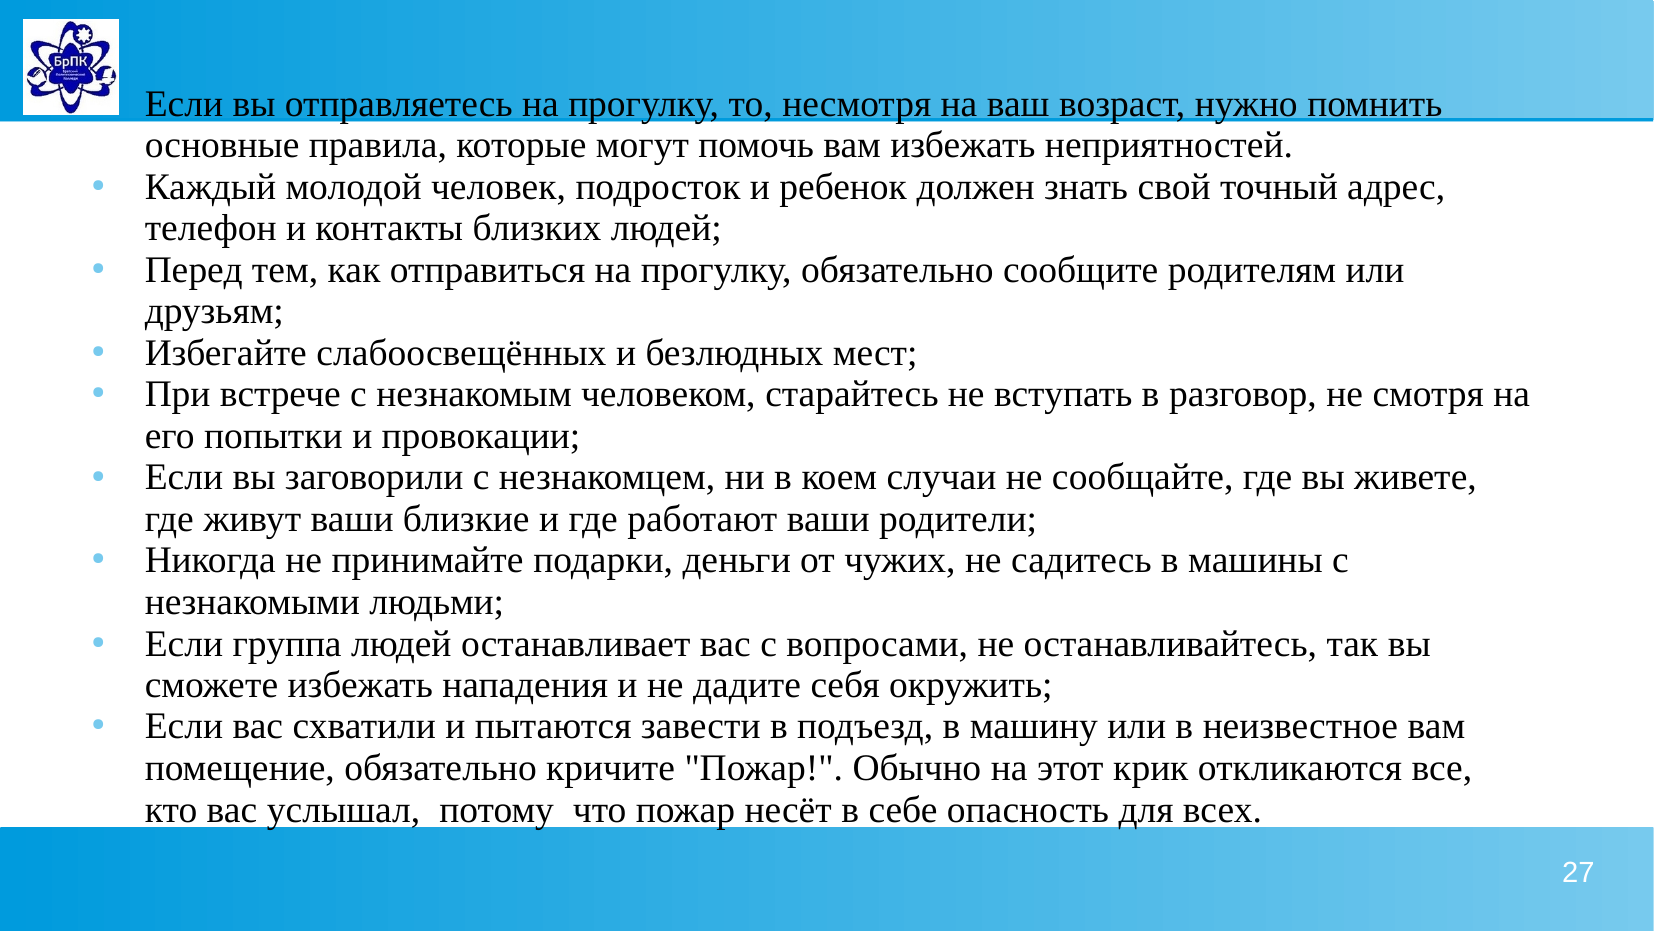

# Если вы отправляетесь на прогулку, то, несмотря на ваш возраст, нужно помнить основные правила, которые могут помочь вам избежать неприятностей.
Каждый молодой человек, подросток и ребенок должен знать свой точный адрес, телефон и контакты близких людей;
Перед тем, как отправиться на прогулку, обязательно сообщите родителям или друзьям;
Избегайте слабоосвещённых и безлюдных мест;
При встрече с незнакомым человеком, старайтесь не вступать в разговор, не смотря на его попытки и провокации;
Если вы заговорили с незнакомцем, ни в коем случаи не сообщайте, где вы живете, где живут ваши близкие и где работают ваши родители;
Никогда не принимайте подарки, деньги от чужих, не садитесь в машины с незнакомыми людьми;
Если группа людей останавливает вас с вопросами, не останавливайтесь, так вы сможете избежать нападения и не дадите себя окружить;
Если вас схватили и пытаются завести в подъезд, в машину или в неизвестное вам помещение, обязательно кричите "Пожар!". Обычно на этот крик откликаются все, кто вас услышал, потому что пожар несёт в себе опасность для всех.
27